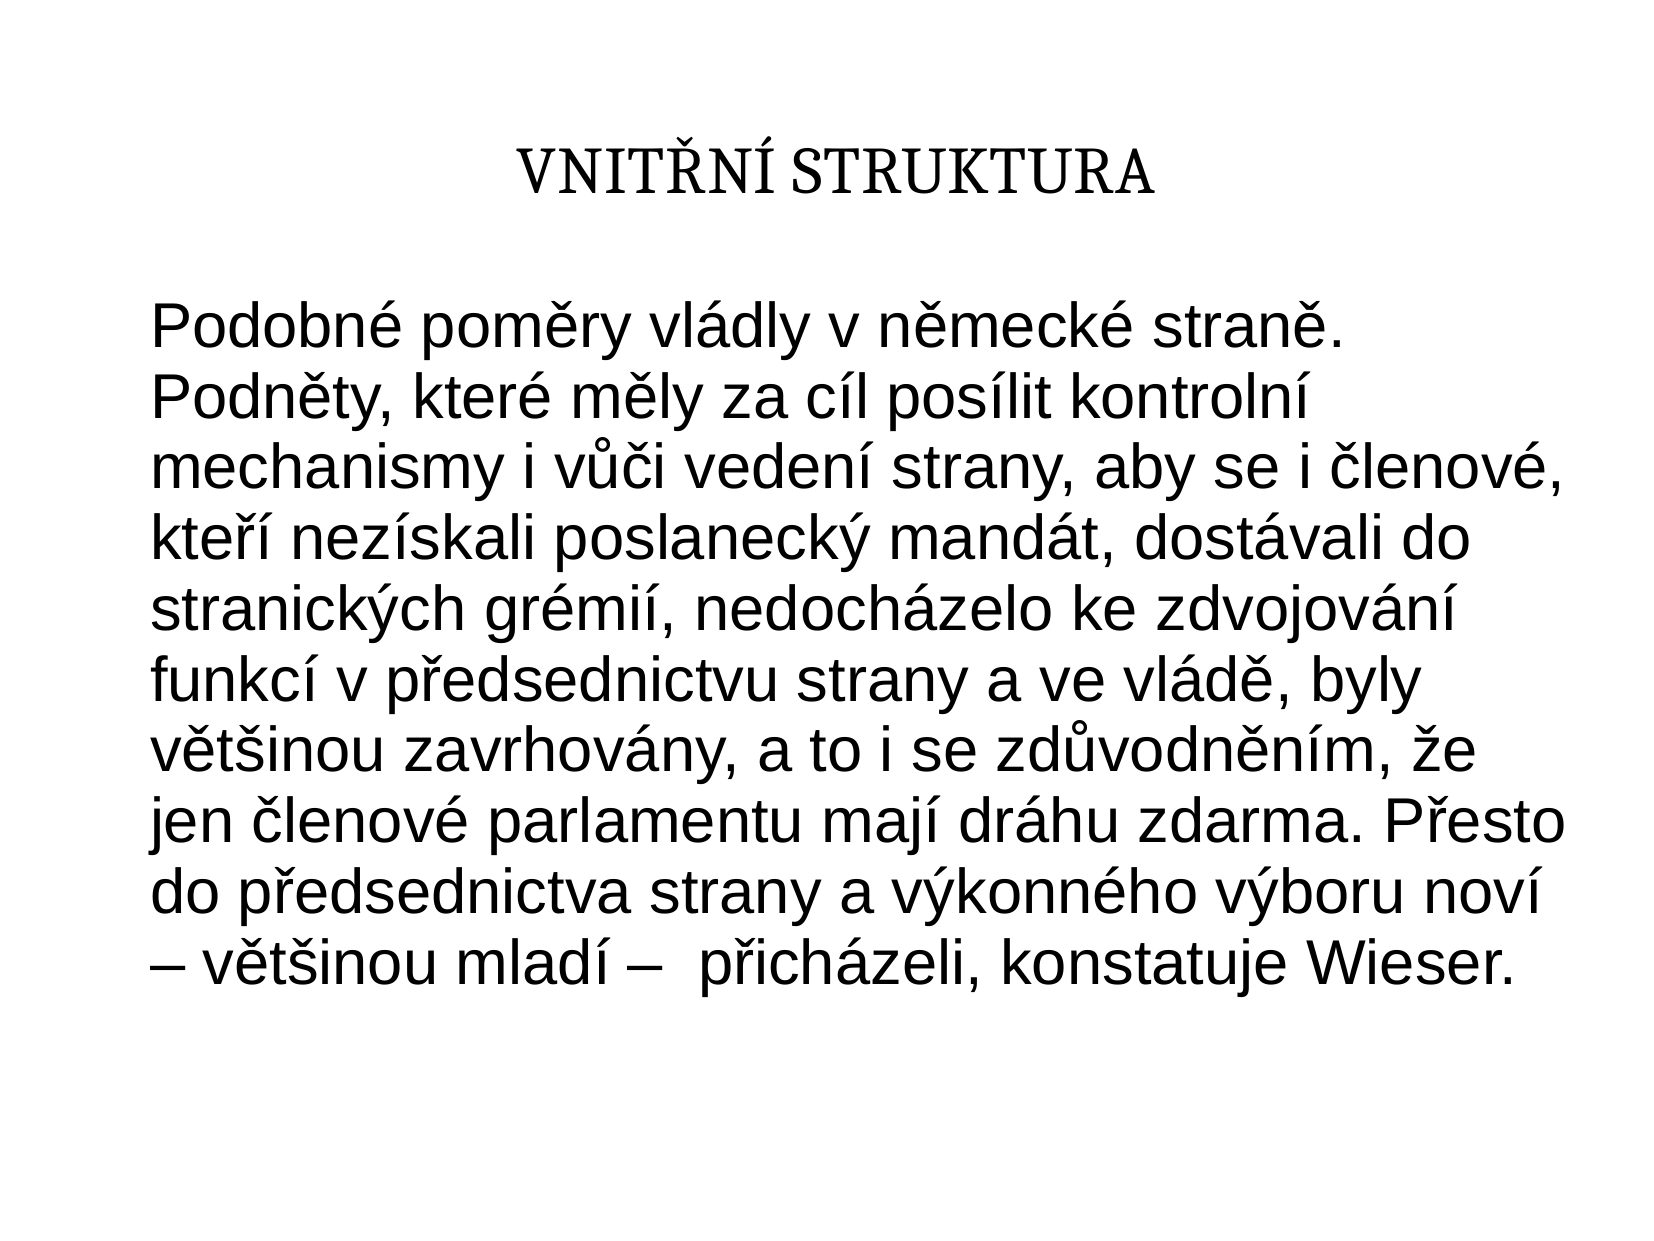

# Vnitřní struktura
Podobné poměry vládly v německé straně. Podněty, které měly za cíl posílit kontrolní mechanismy i vůči vedení strany, aby se i členové, kteří nezískali poslanecký mandát, dostávali do stranických grémií, nedocházelo ke zdvojování funkcí v předsednictvu strany a ve vládě, byly většinou zavrhovány, a to i se zdůvodněním, že jen členové parlamentu mají dráhu zdarma. Přesto do předsednictva strany a výkonného výboru noví – většinou mladí – přicházeli, konstatuje Wieser.